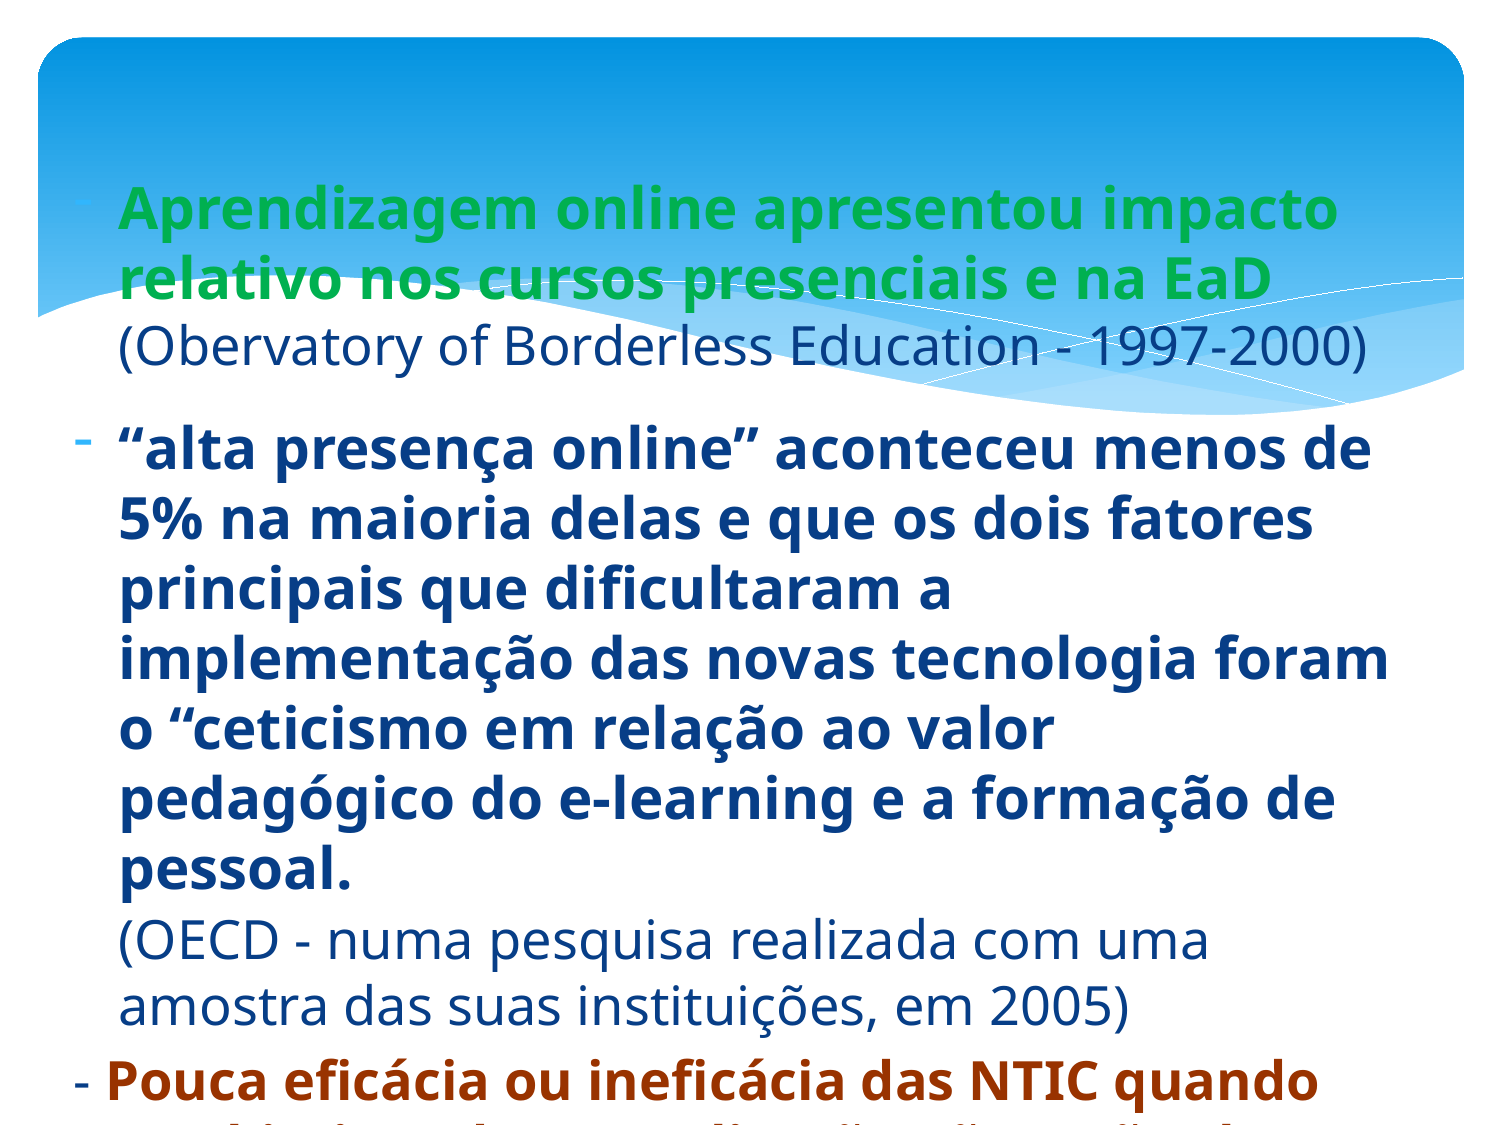

# Aprendizagem online apresentou impacto relativo nos cursos presenciais e na EaD (Obervatory of Borderless Education - 1997-2000)
“alta presença online” aconteceu menos de 5% na maioria delas e que os dois fatores principais que dificultaram a implementação das novas tecnologia foram o “ceticismo em relação ao valor pedagógico do e-learning e a formação de pessoal.
	(OECD - numa pesquisa realizada com uma amostra das suas instituições, em 2005)
- Pouca eficácia ou ineficácia das NTIC quando os objetivos de sua aplicação não estão claros.